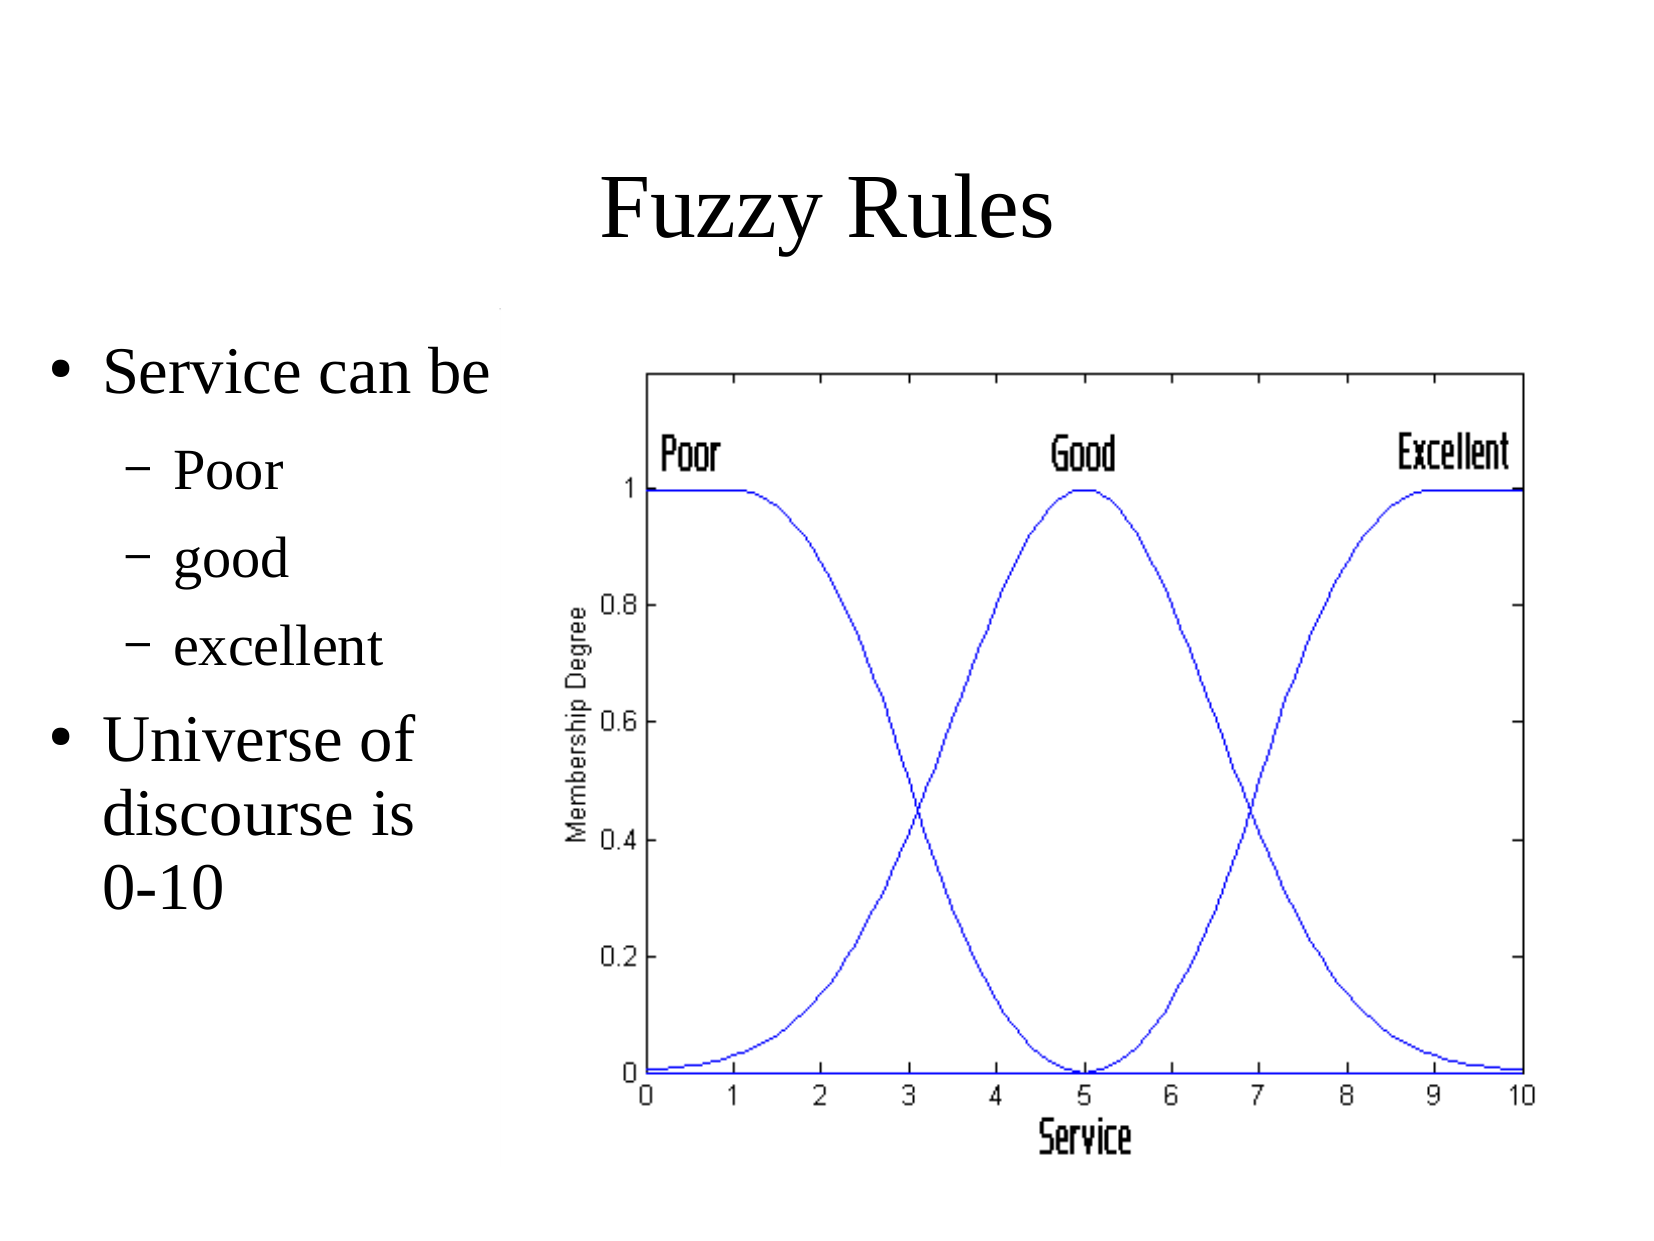

# Fuzzy Rules
Service can be
Poor
good
excellent
Universe of discourse is 0-10